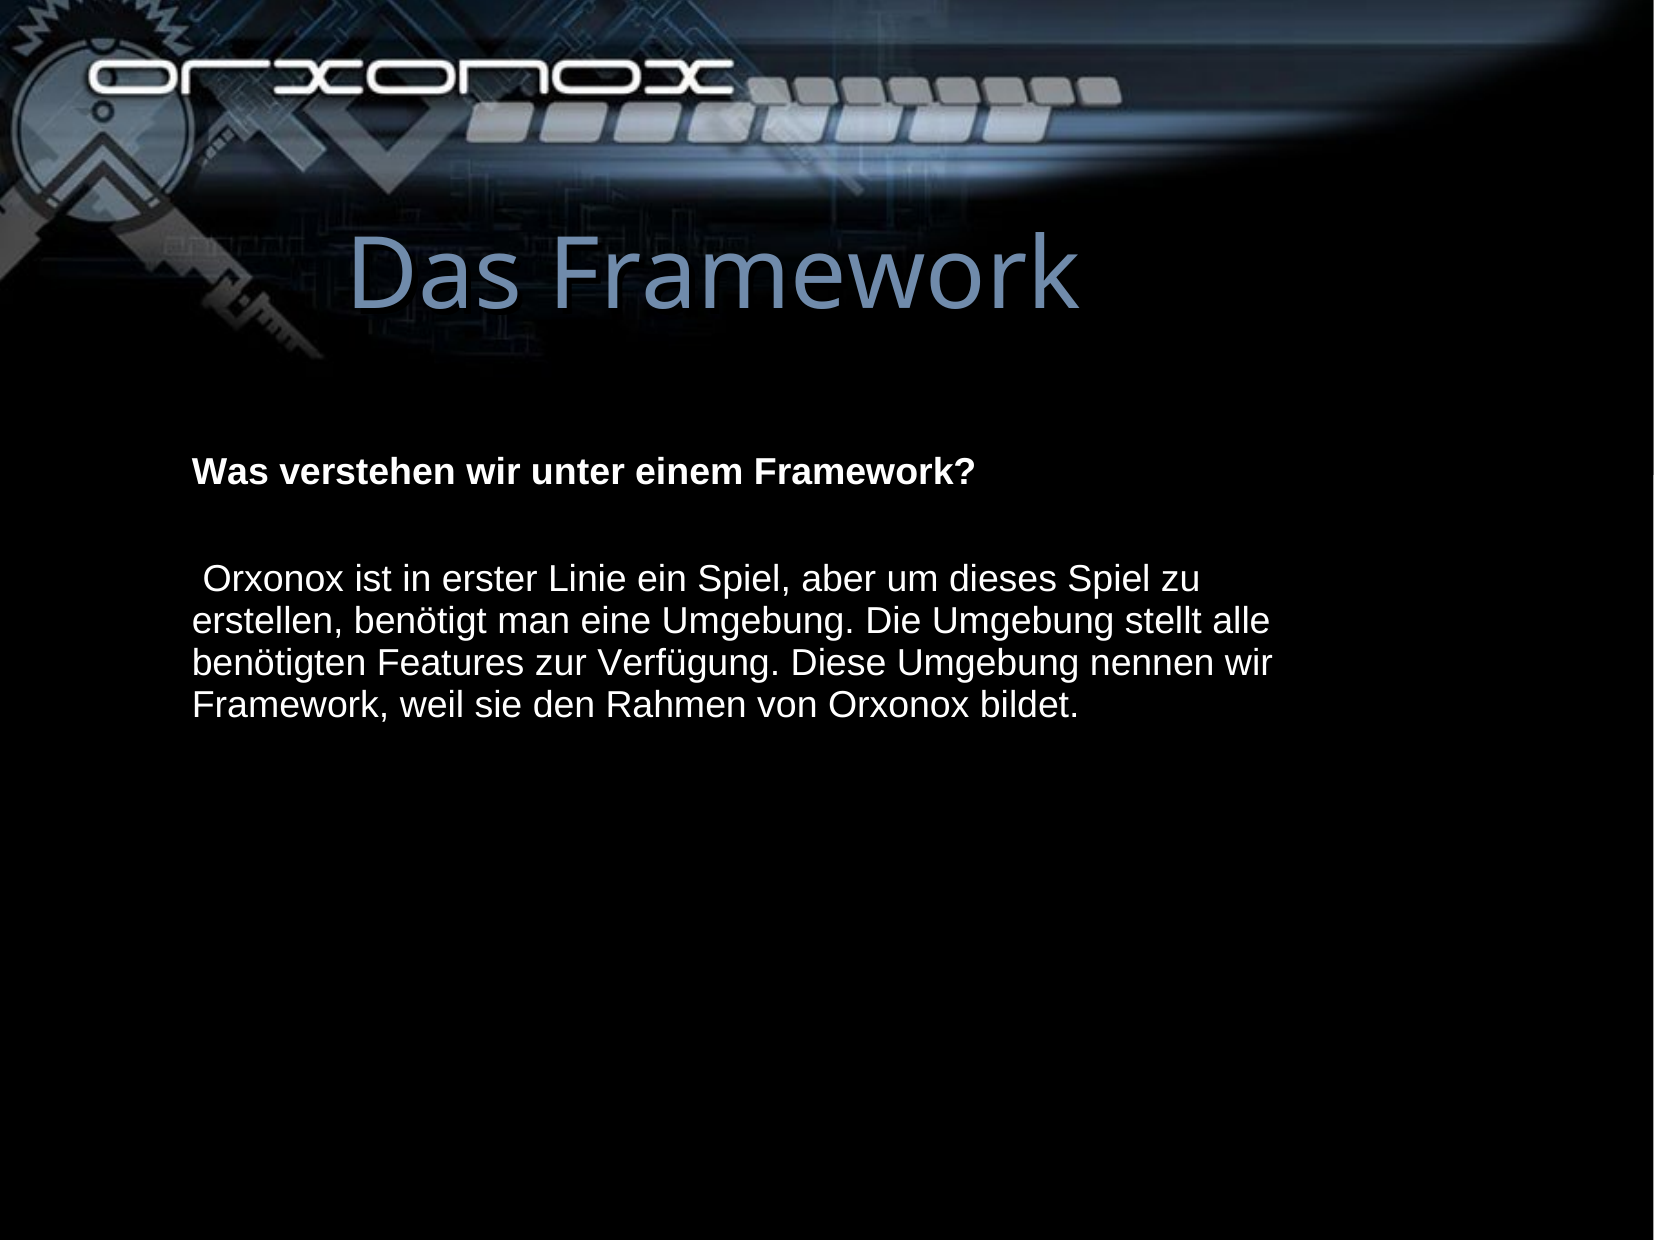

Das Framework
Was verstehen wir unter einem Framework?
 Orxonox ist in erster Linie ein Spiel, aber um dieses Spiel zu erstellen, benötigt man eine Umgebung. Die Umgebung stellt alle benötigten Features zur Verfügung. Diese Umgebung nennen wir Framework, weil sie den Rahmen von Orxonox bildet.